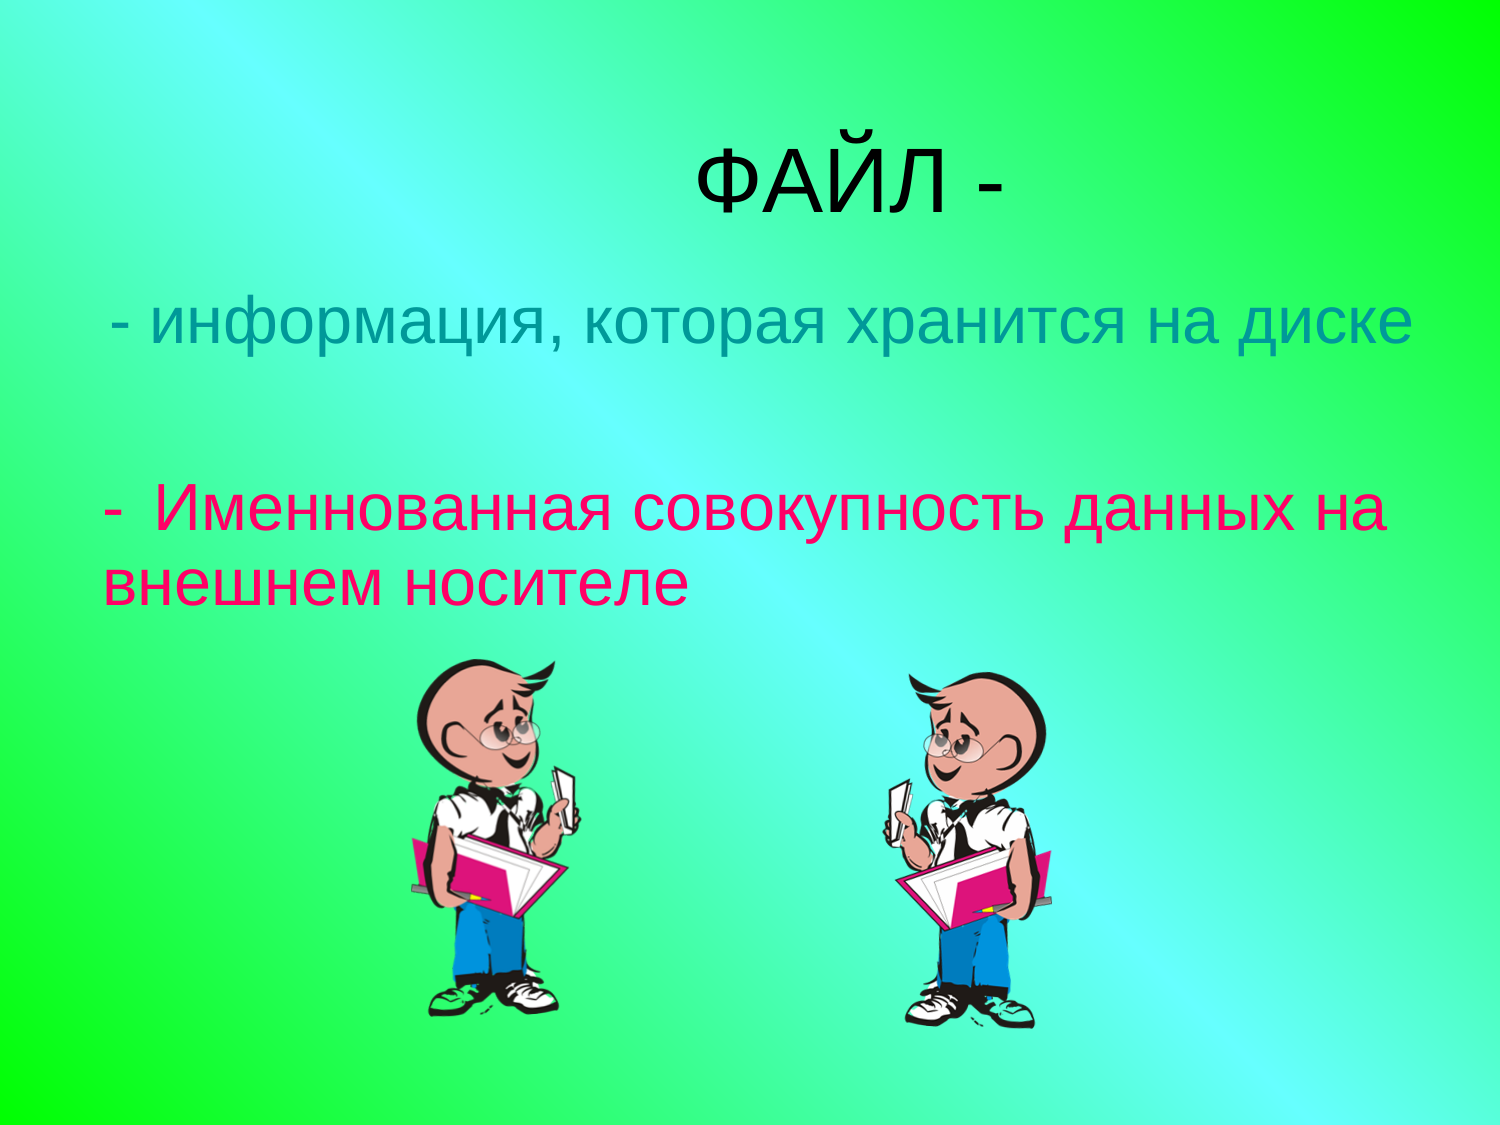

# ФАЙЛ -
- информация, которая хранится на диске
- Именнованная совокупность данных на внешнем носителе